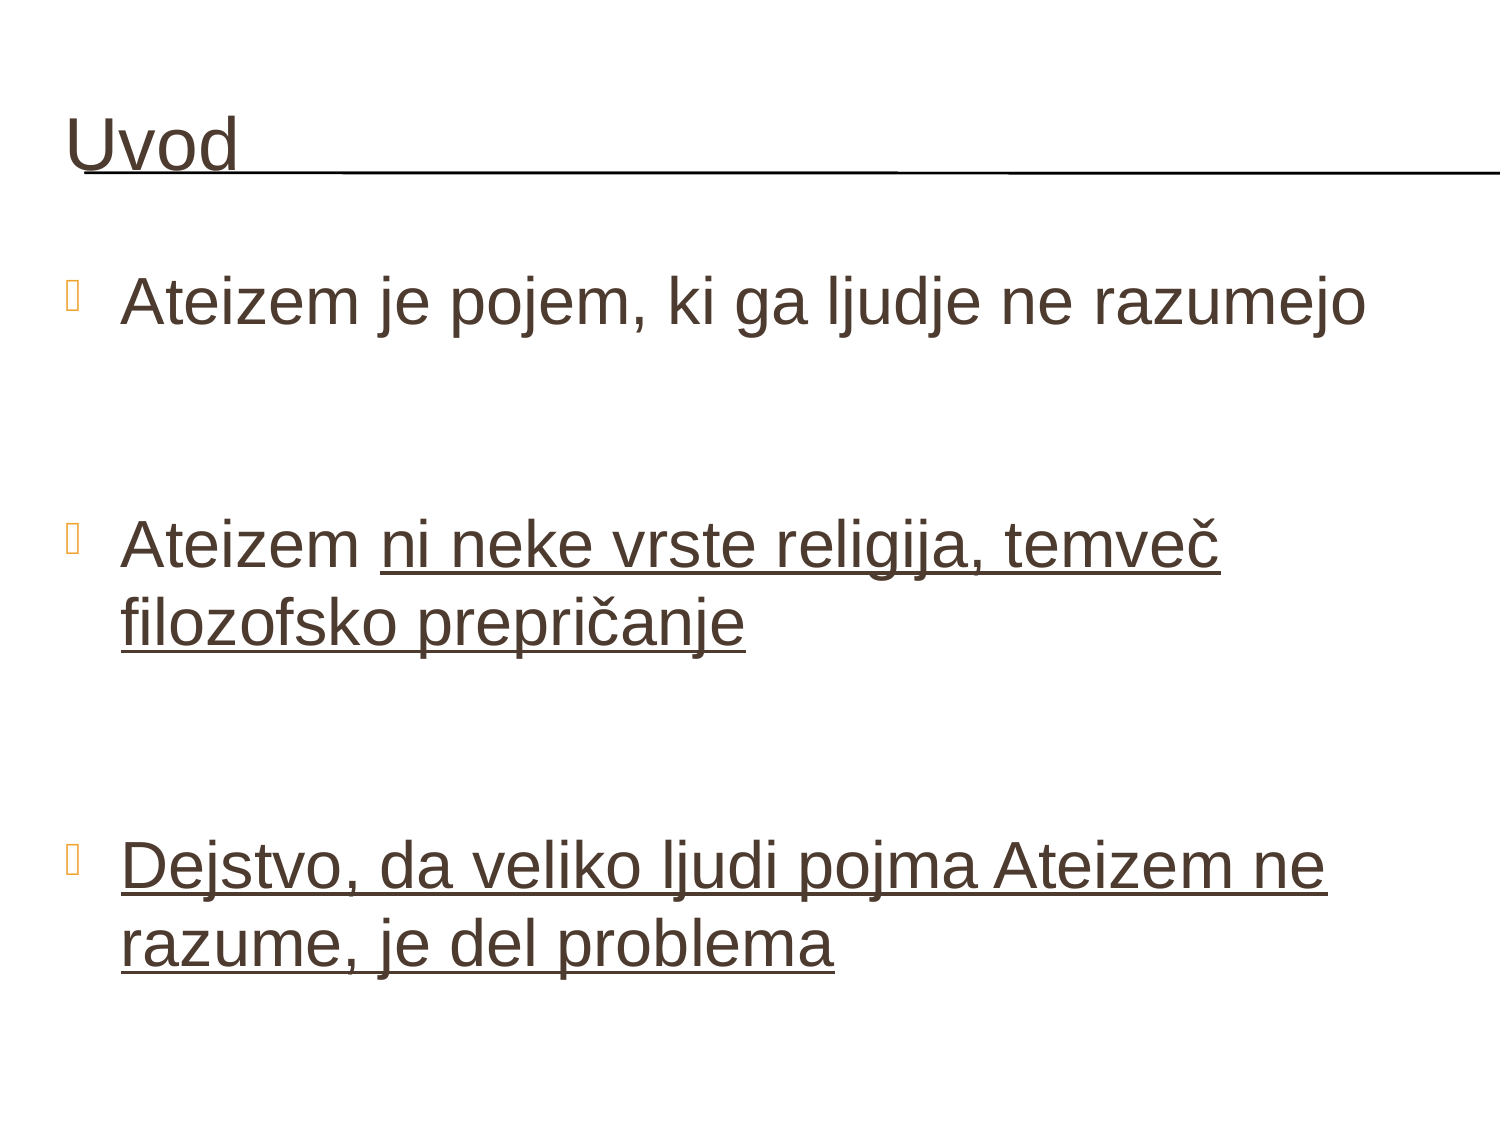

# Uvod
Ateizem je pojem, ki ga ljudje ne razumejo
Ateizem ni neke vrste religija, temveč filozofsko prepričanje
Dejstvo, da veliko ljudi pojma Ateizem ne razume, je del problema